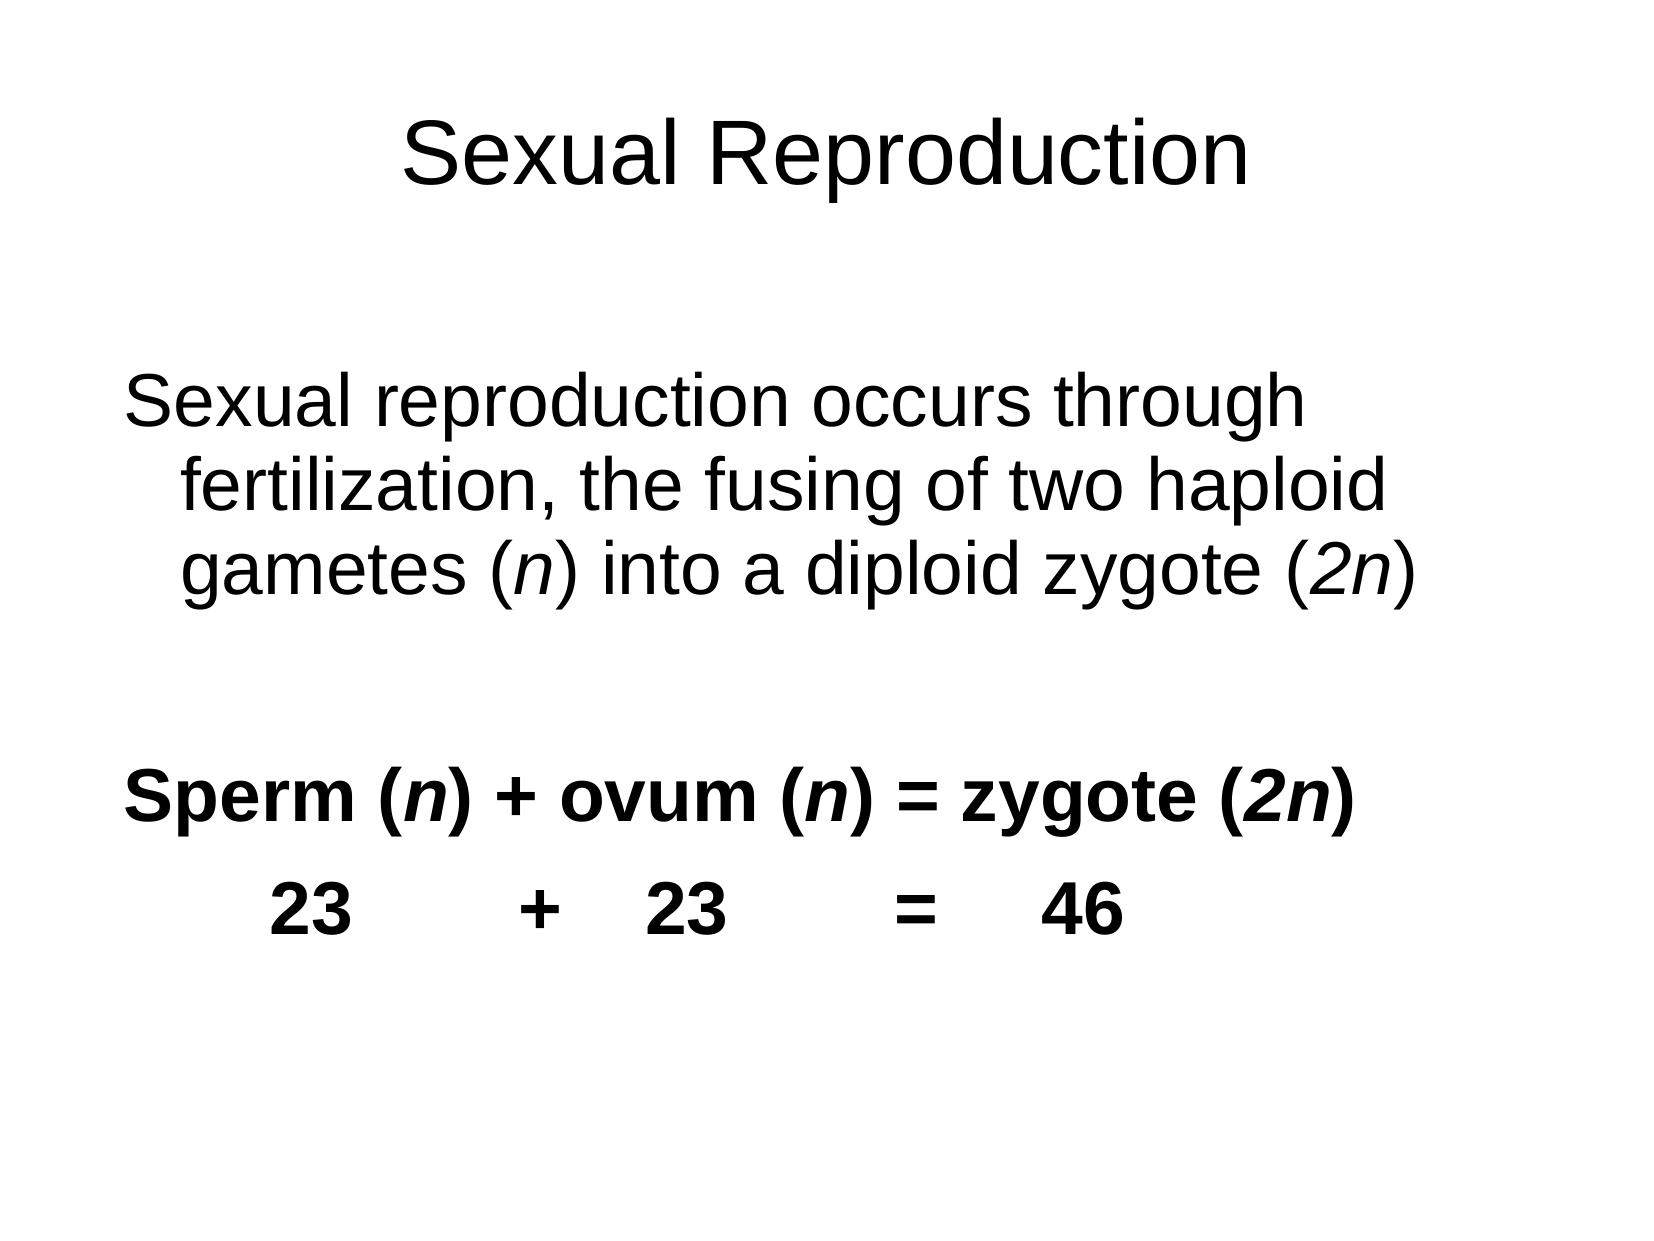

# Sexual Reproduction
Sexual reproduction occurs through fertilization, the fusing of two haploid gametes (n) into a diploid zygote (2n)
Sperm (n) + ovum (n) = zygote (2n)
 23 + 23 = 46